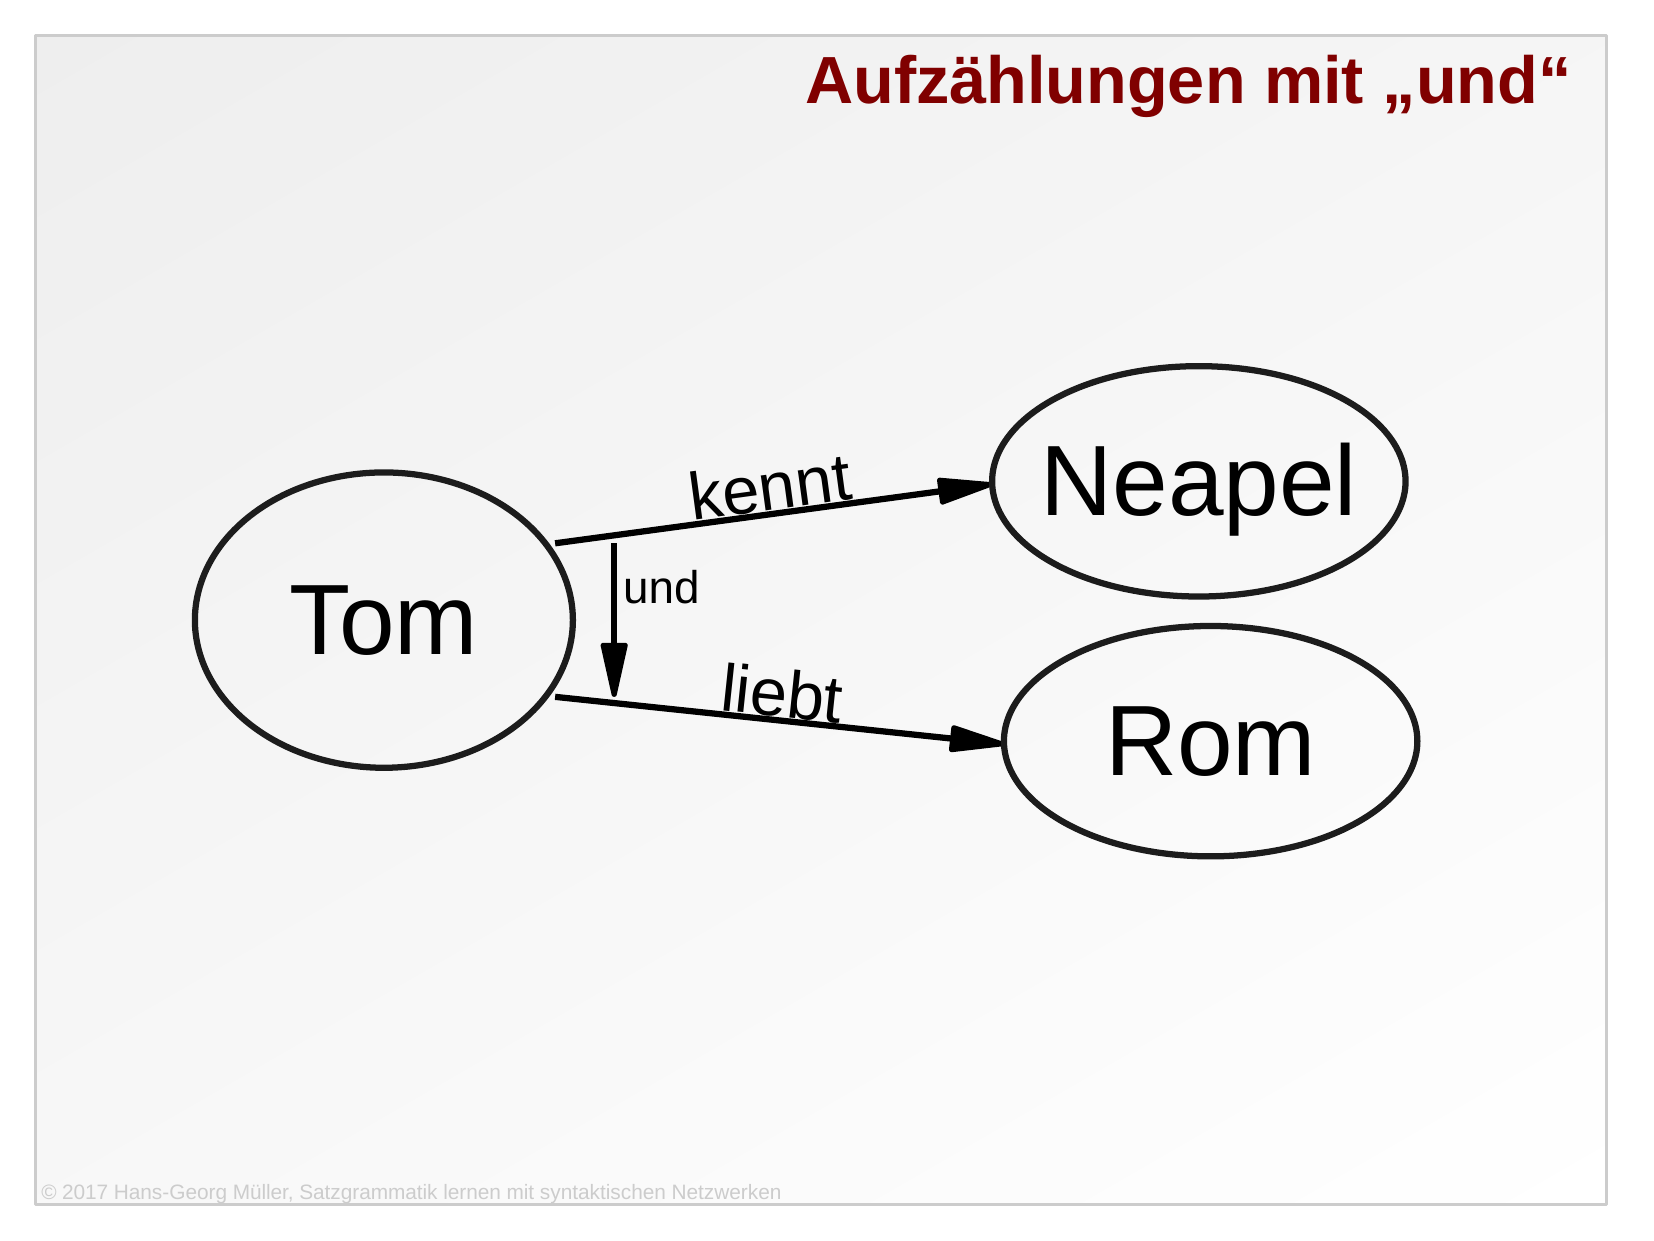

# Aufzählungen mit „und“
Neapel
Tom
kennt
und
Rom
liebt